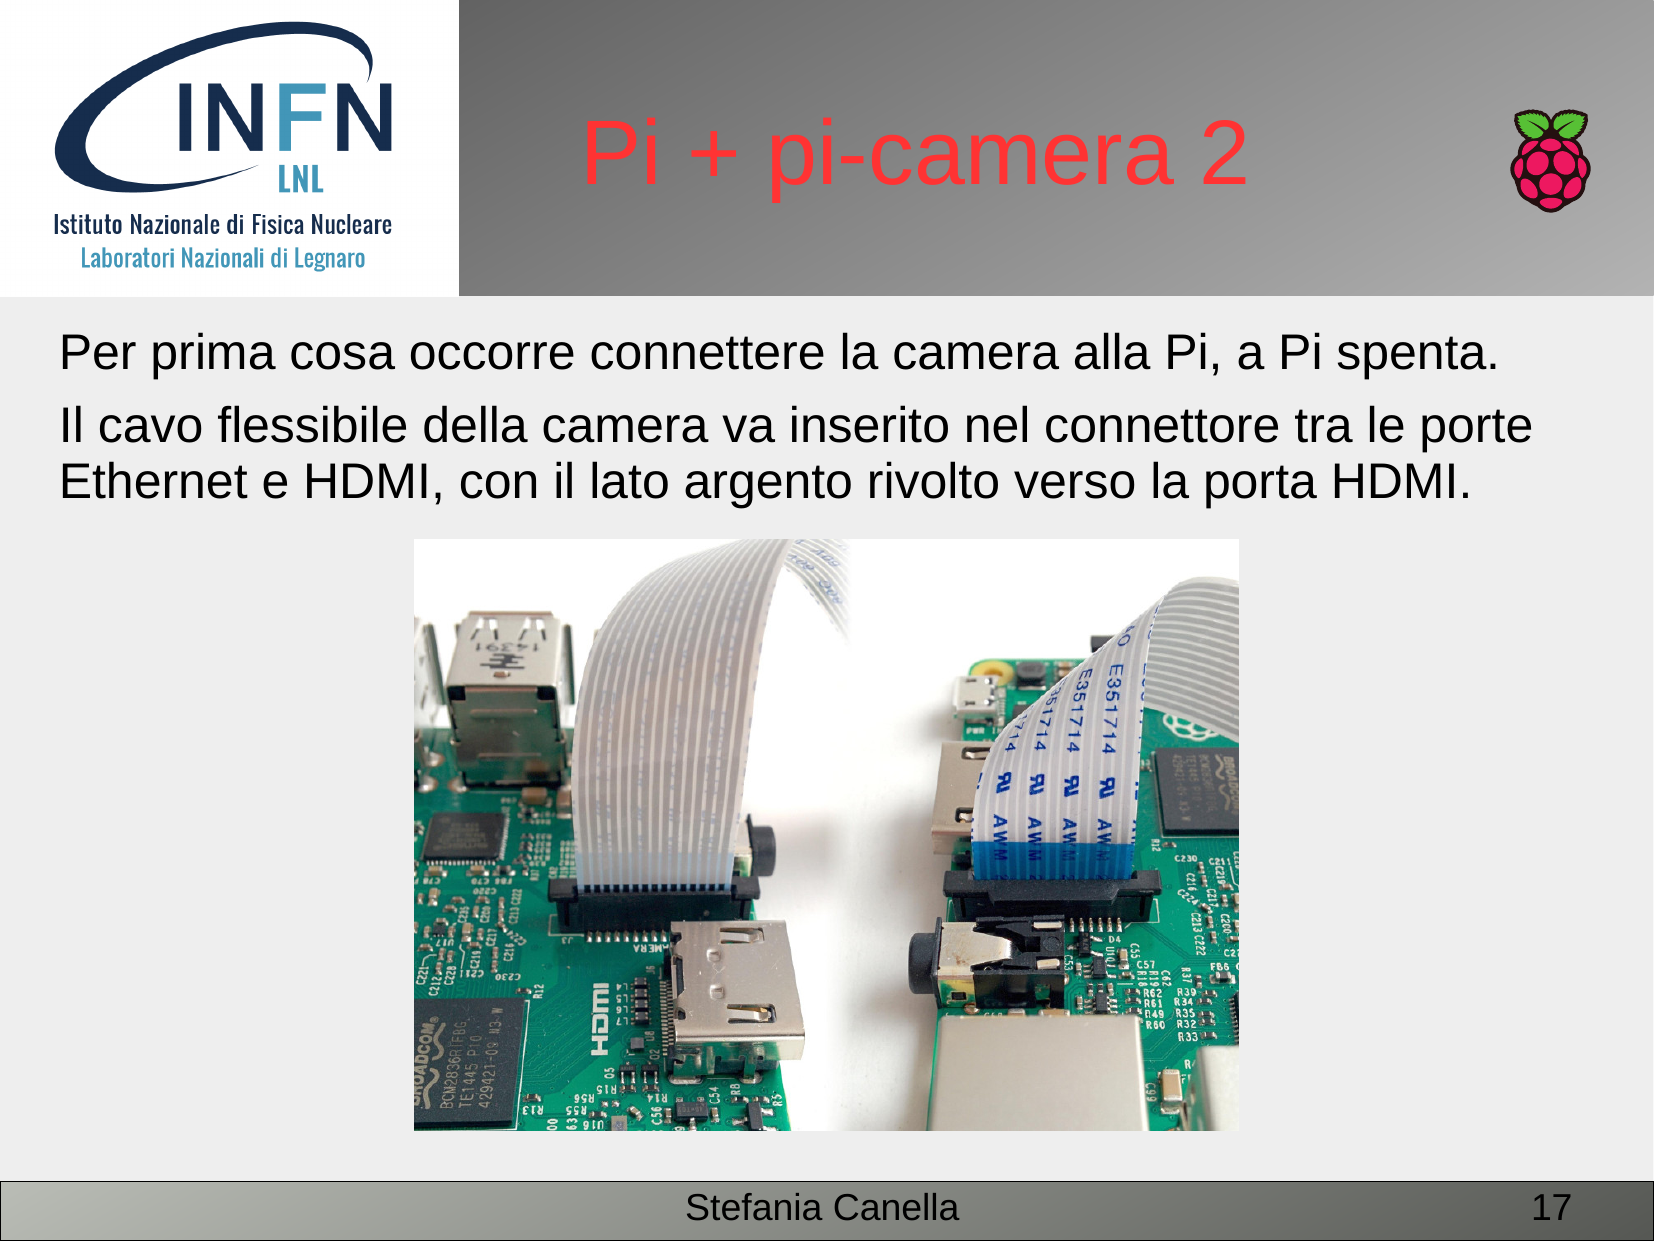

# Pi + pi-camera 2
Per prima cosa occorre connettere la camera alla Pi, a Pi spenta.
Il cavo flessibile della camera va inserito nel connettore tra le porte Ethernet e HDMI, con il lato argento rivolto verso la porta HDMI.
Stefania Canella